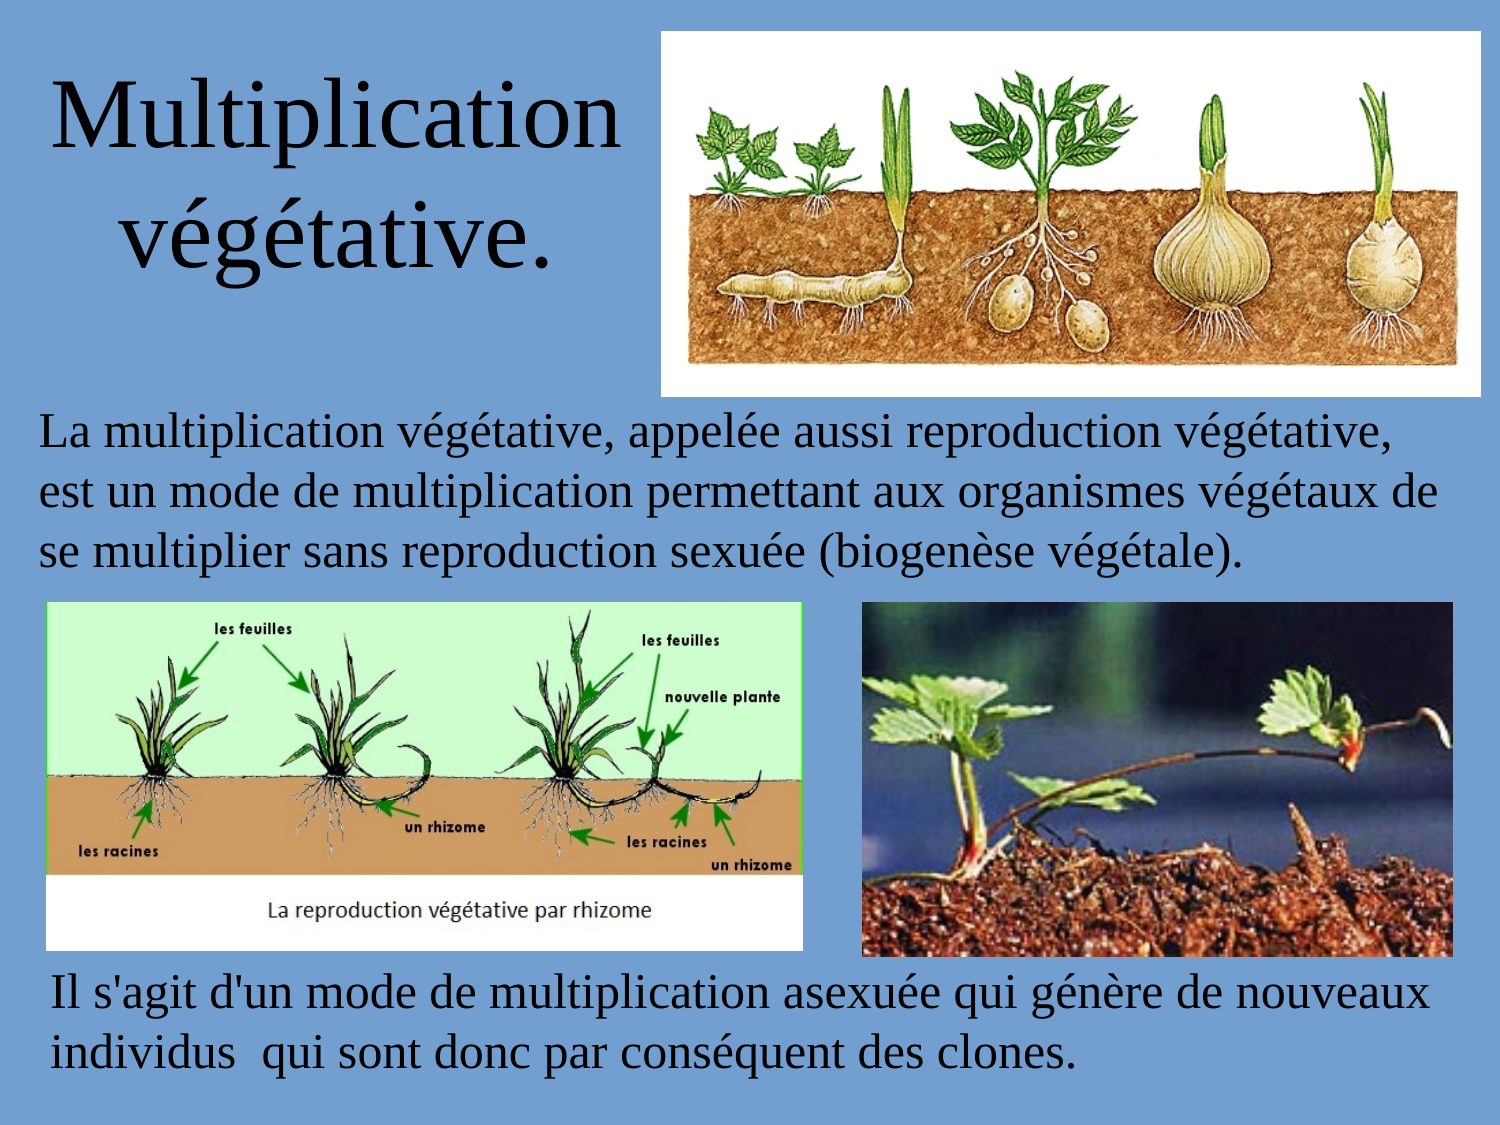

Multiplication végétative.
La multiplication végétative, appelée aussi reproduction végétative, est un mode de multiplication permettant aux organismes végétaux de se multiplier sans reproduction sexuée (biogenèse végétale).
Il s'agit d'un mode de multiplication asexuée qui génère de nouveaux individus qui sont donc par conséquent des clones.